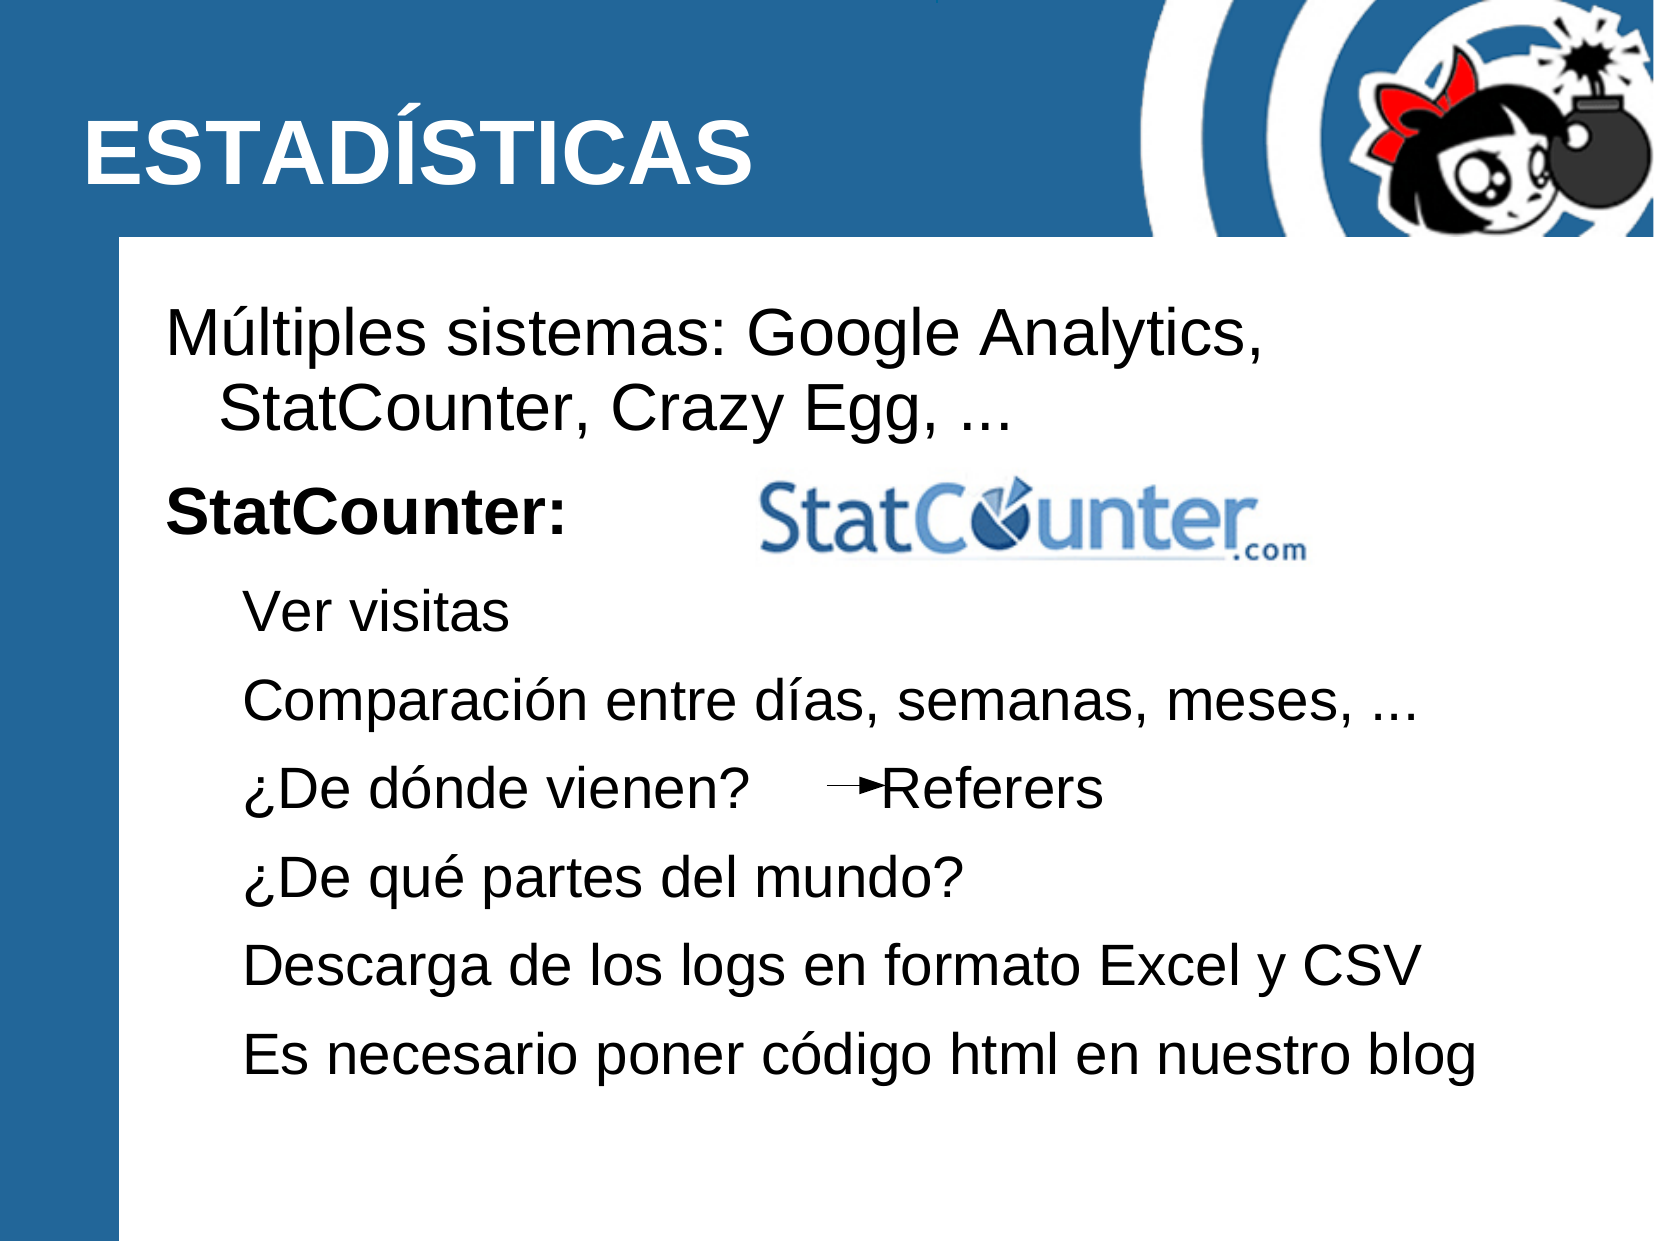

# ESTADÍSTICAS
Múltiples sistemas: Google Analytics, StatCounter, Crazy Egg, ...
StatCounter:
Ver visitas
Comparación entre días, semanas, meses, ...
¿De dónde vienen? Referers
¿De qué partes del mundo?
Descarga de los logs en formato Excel y CSV
Es necesario poner código html en nuestro blog